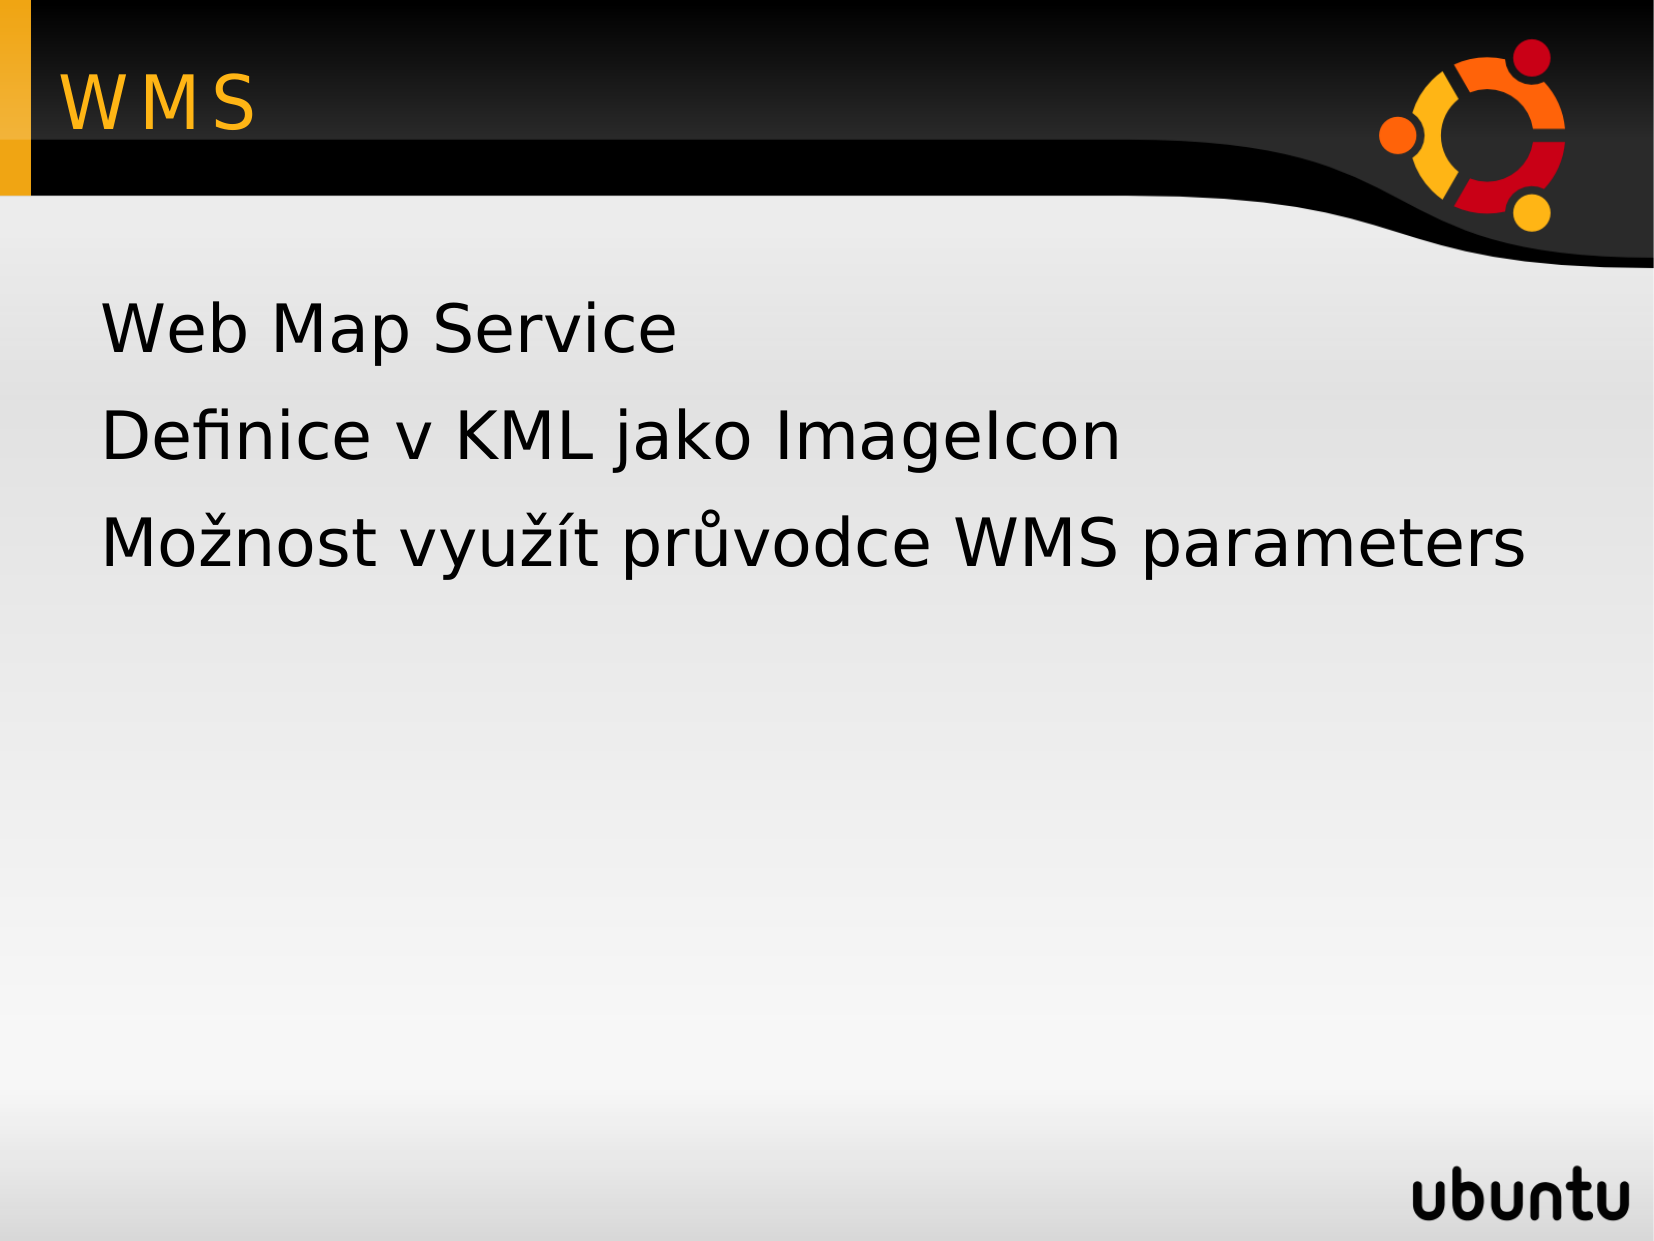

# WMS
Web Map Service
Definice v KML jako ImageIcon
Možnost využít průvodce WMS parameters